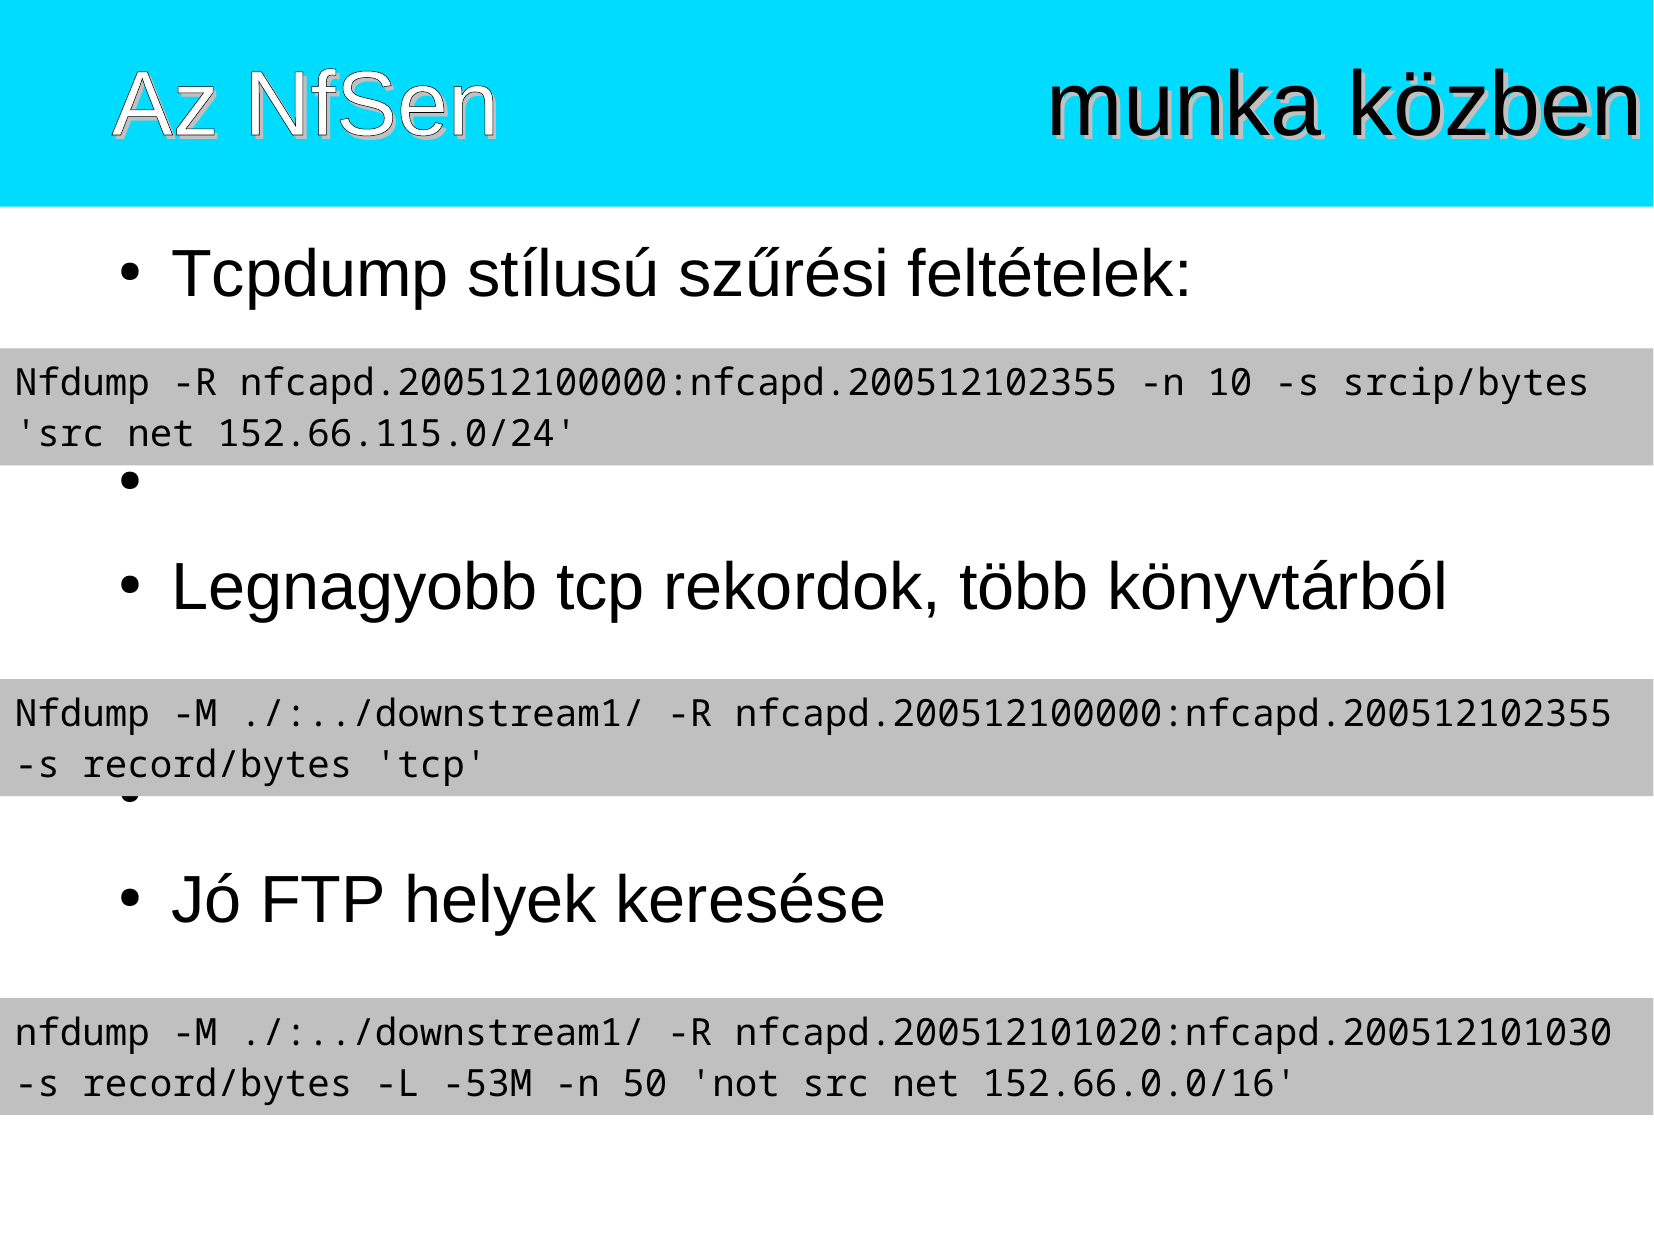

Az NfSen	munka közben
# Tcpdump stílusú szűrési feltételek:
Legnagyobb tcp rekordok, több könyvtárból
Jó FTP helyek keresése
Nfdump -R nfcapd.200512100000:nfcapd.200512102355 -n 10 -s srcip/bytes 'src net 152.66.115.0/24'
Nfdump -M ./:../downstream1/ -R nfcapd.200512100000:nfcapd.200512102355 -s record/bytes 'tcp'
nfdump -M ./:../downstream1/ -R nfcapd.200512101020:nfcapd.200512101030 -s record/bytes -L -53M -n 50 'not src net 152.66.0.0/16'